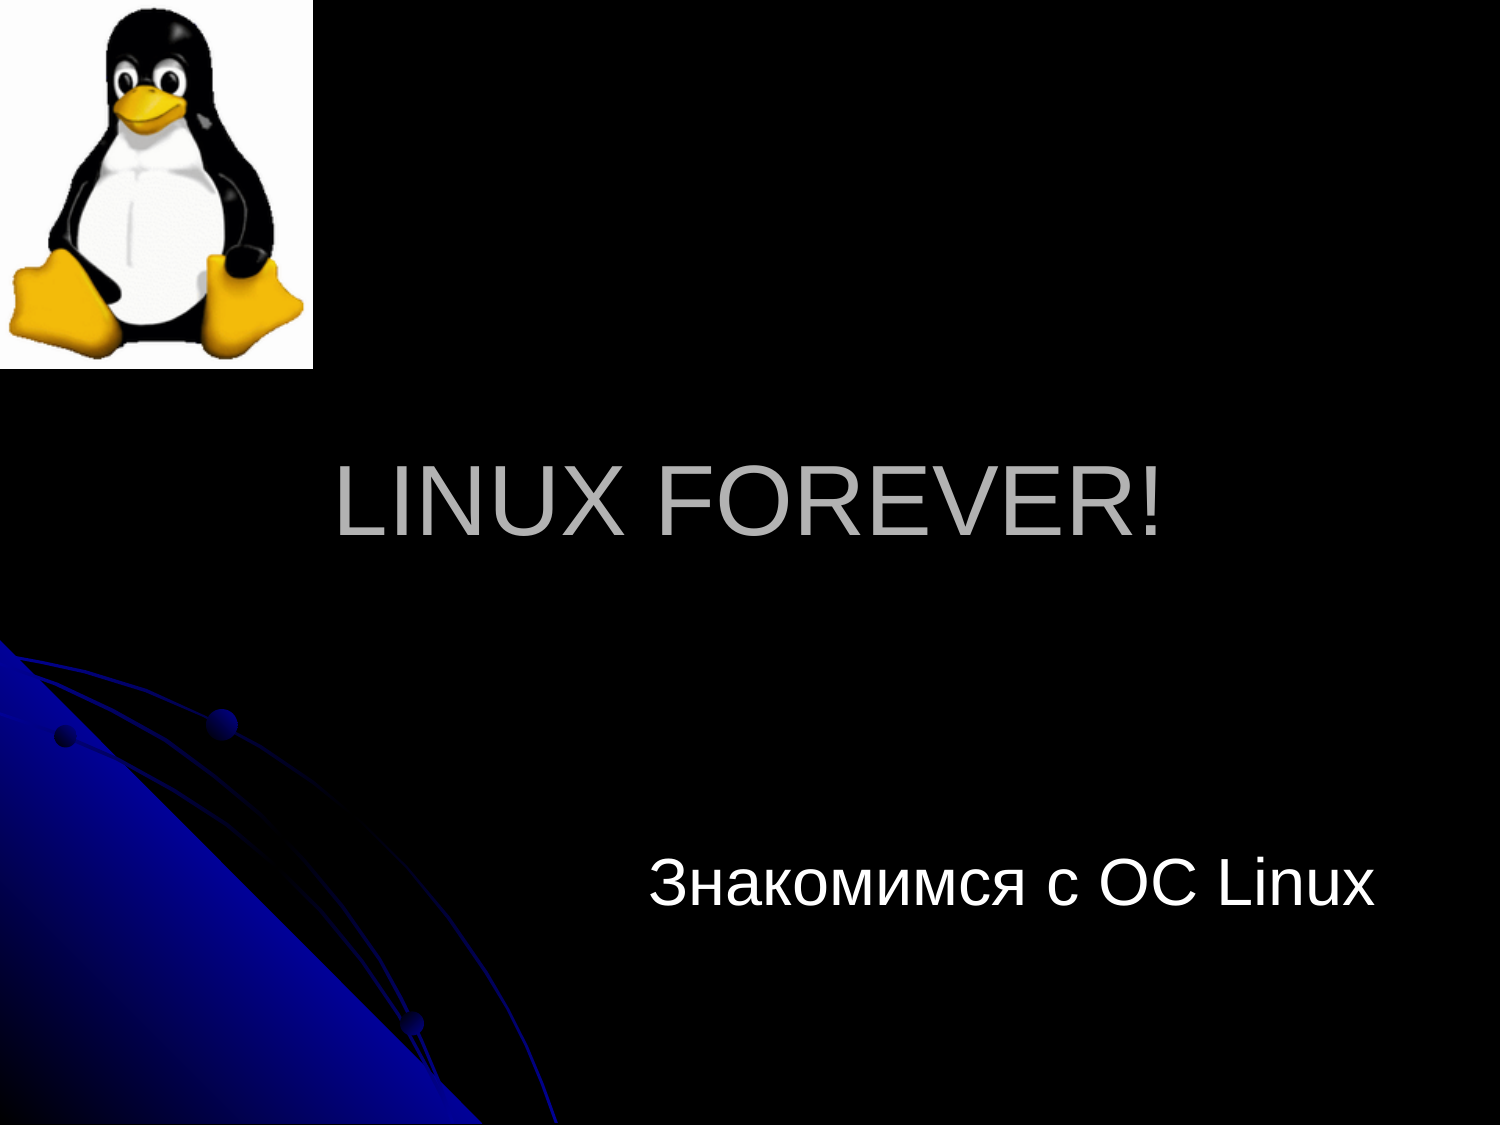

# LINUX FOREVER!
Знакомимся с ОС Linux